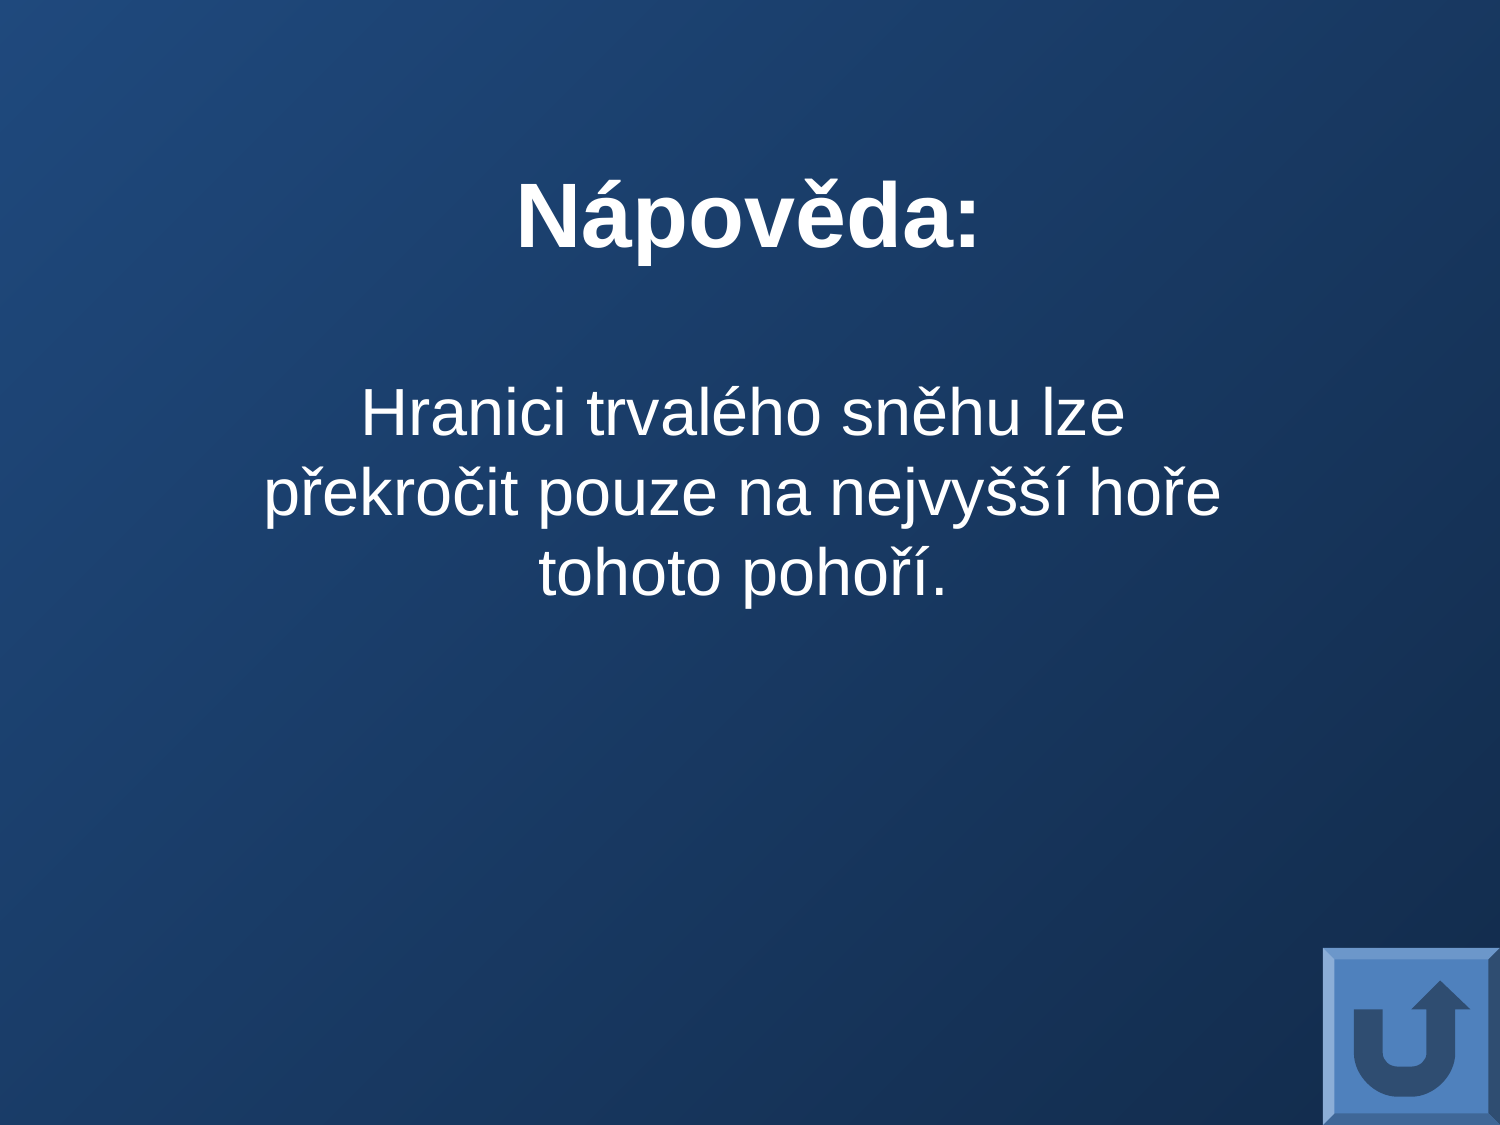

# Nápověda:
Hranici trvalého sněhu lze překročit pouze na nejvyšší hoře tohoto pohoří.